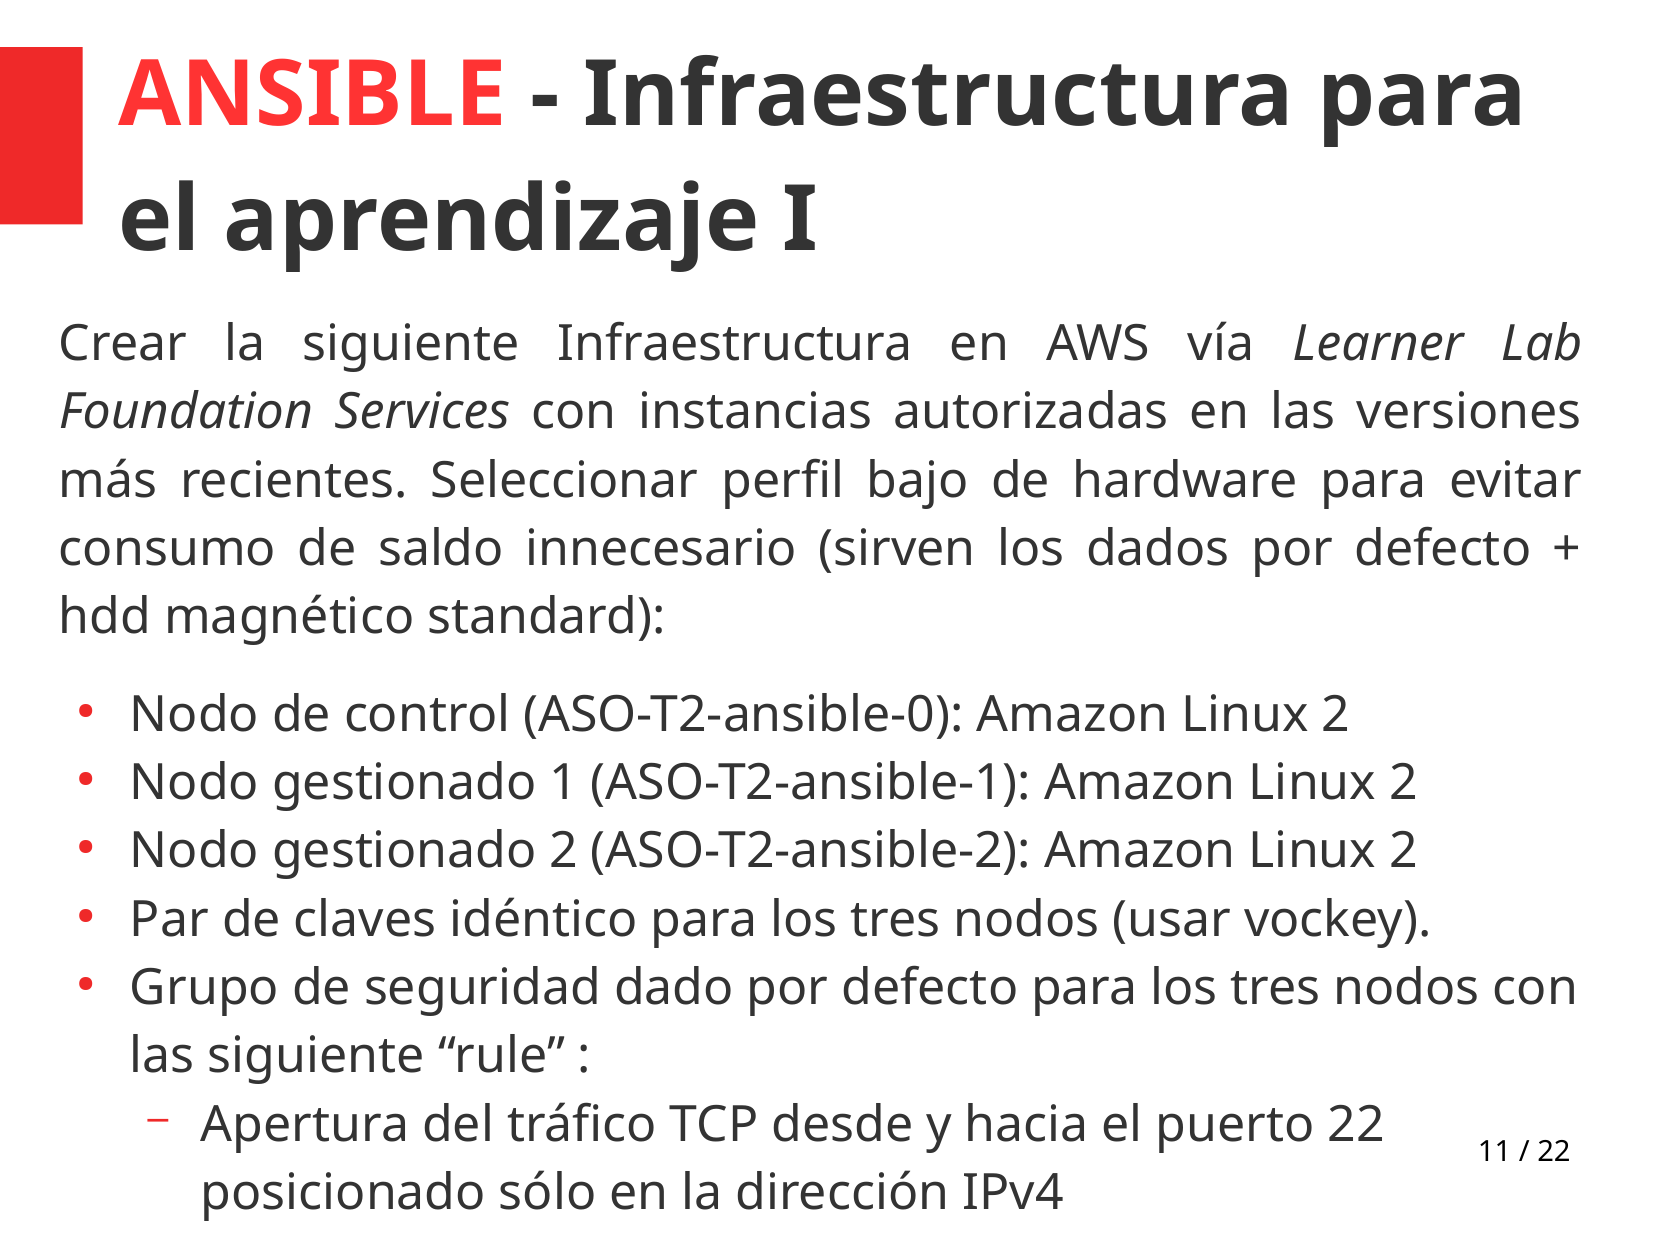

# ANSIBLE - Infraestructura para el aprendizaje	I
Crear la siguiente Infraestructura en AWS vía Learner Lab Foundation Services con instancias autorizadas en las versiones más recientes. Seleccionar perfil bajo de hardware para evitar consumo de saldo innecesario (sirven los dados por defecto + hdd magnético standard):
Nodo de control (ASO-T2-ansible-0): Amazon Linux 2
Nodo gestionado 1 (ASO-T2-ansible-1): Amazon Linux 2
Nodo gestionado 2 (ASO-T2-ansible-2): Amazon Linux 2
Par de claves idéntico para los tres nodos (usar vockey).
Grupo de seguridad dado por defecto para los tres nodos con las siguiente “rule” :
Apertura del tráfico TCP desde y hacia el puerto 22 posicionado sólo en la dirección IPv4
11